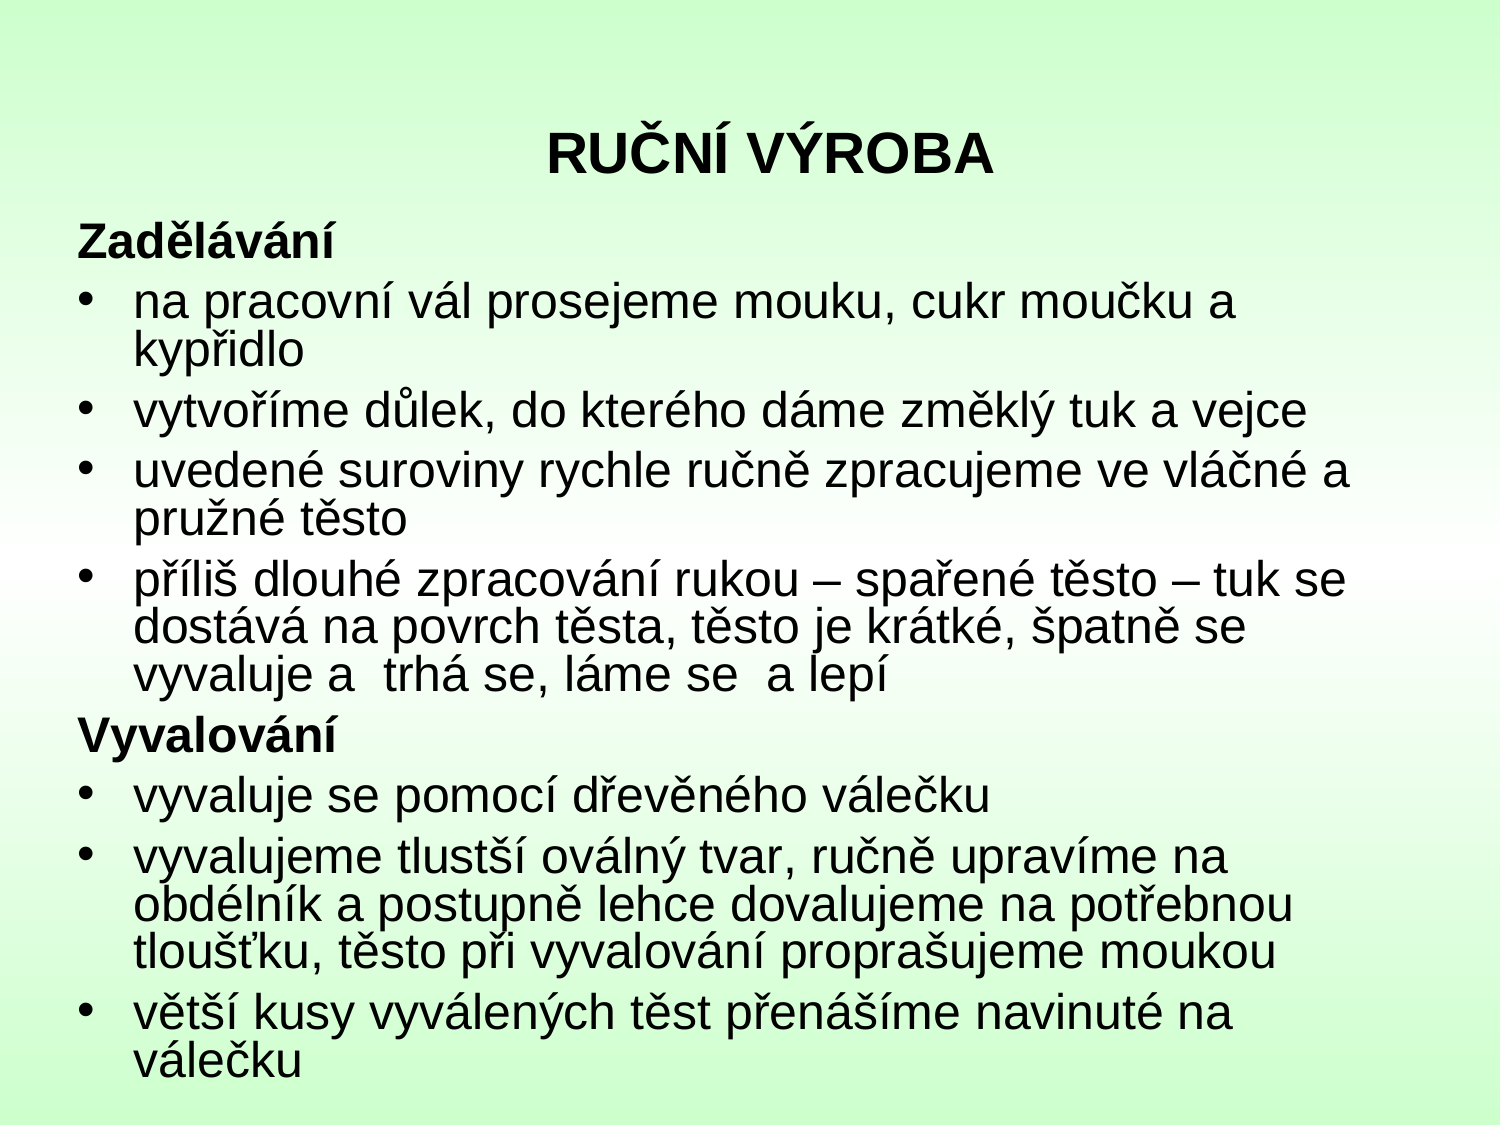

# RUČNÍ VÝROBA
Zadělávání
na pracovní vál prosejeme mouku, cukr moučku a kypřidlo
vytvoříme důlek, do kterého dáme změklý tuk a vejce
uvedené suroviny rychle ručně zpracujeme ve vláčné a pružné těsto
příliš dlouhé zpracování rukou – spařené těsto – tuk se dostává na povrch těsta, těsto je krátké, špatně se vyvaluje a trhá se, láme se a lepí
Vyvalování
vyvaluje se pomocí dřevěného válečku
vyvalujeme tlustší oválný tvar, ručně upravíme na obdélník a postupně lehce dovalujeme na potřebnou tloušťku, těsto při vyvalování proprašujeme moukou
větší kusy vyválených těst přenášíme navinuté na válečku